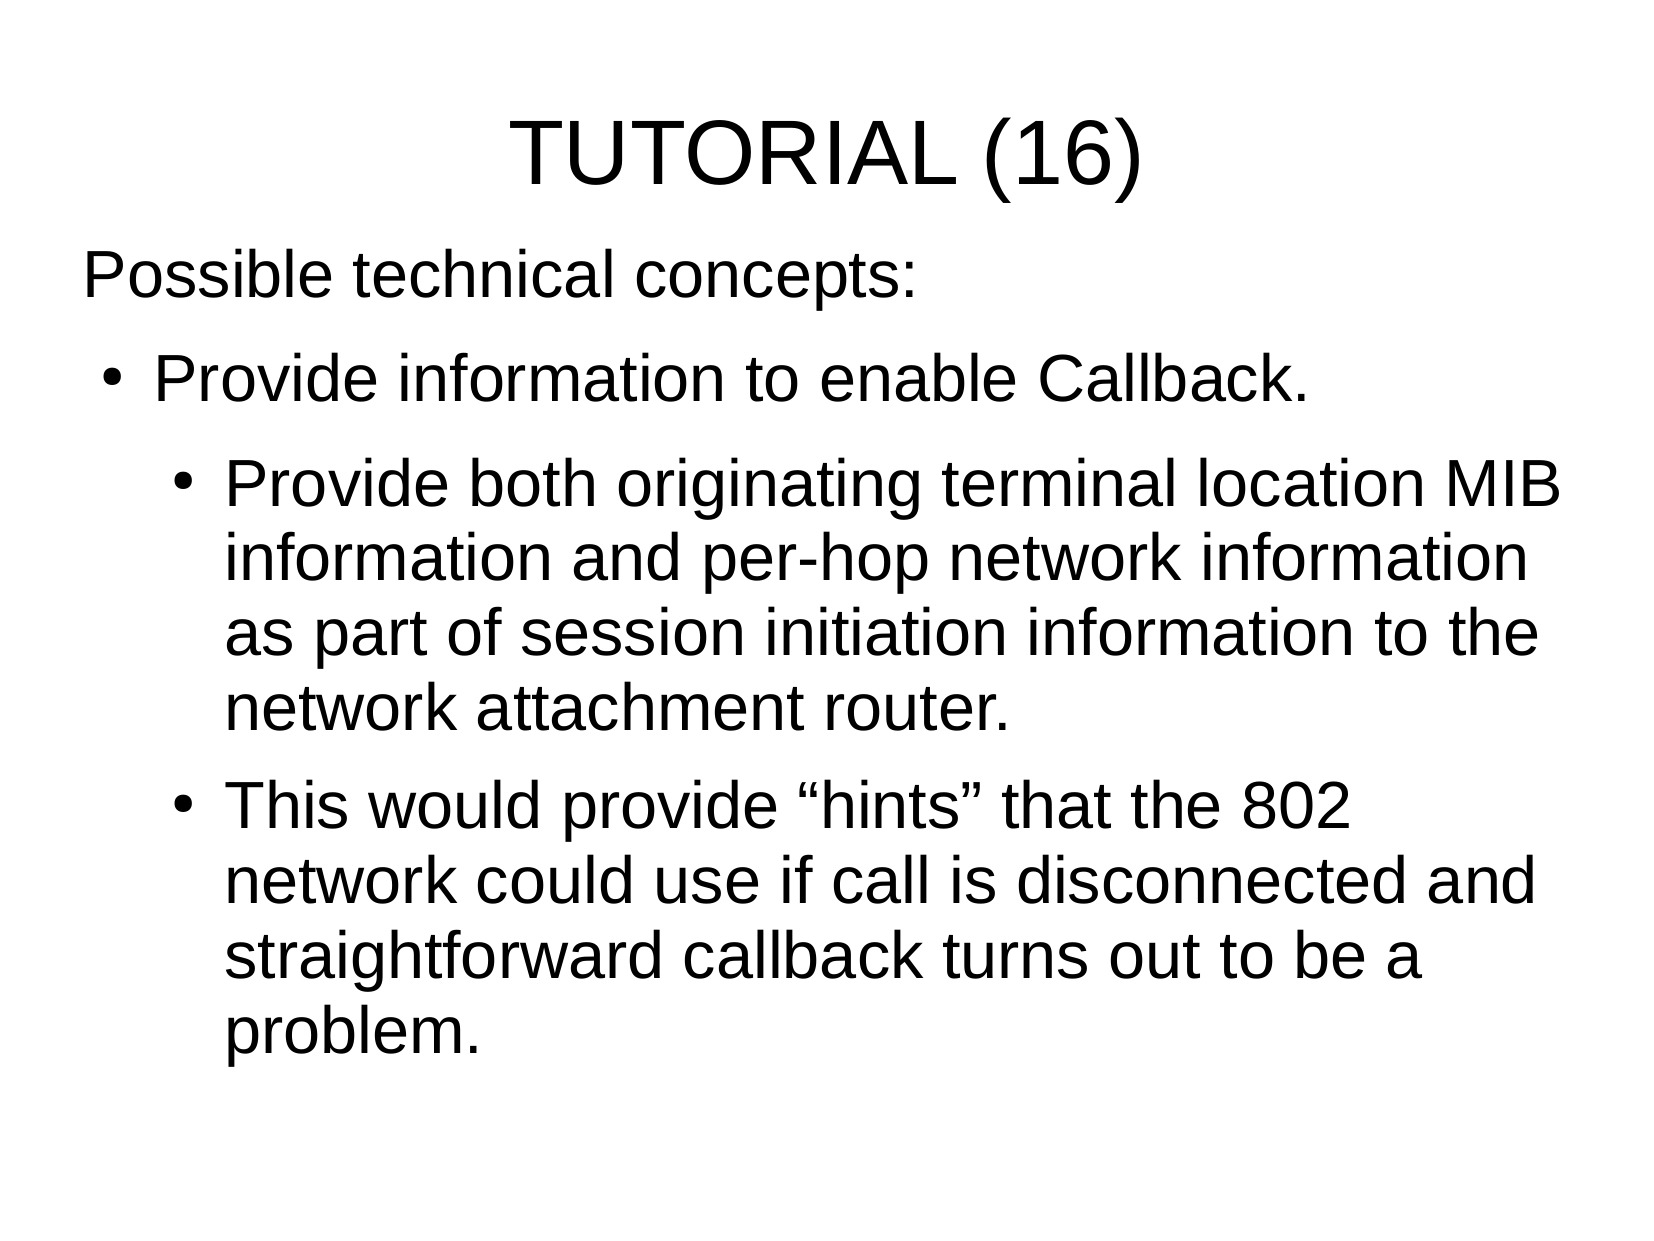

# TUTORIAL (16)
Possible technical concepts:
Provide information to enable Callback.
Provide both originating terminal location MIB information and per-hop network information as part of session initiation information to the network attachment router.
This would provide “hints” that the 802 network could use if call is disconnected and straightforward callback turns out to be a problem.